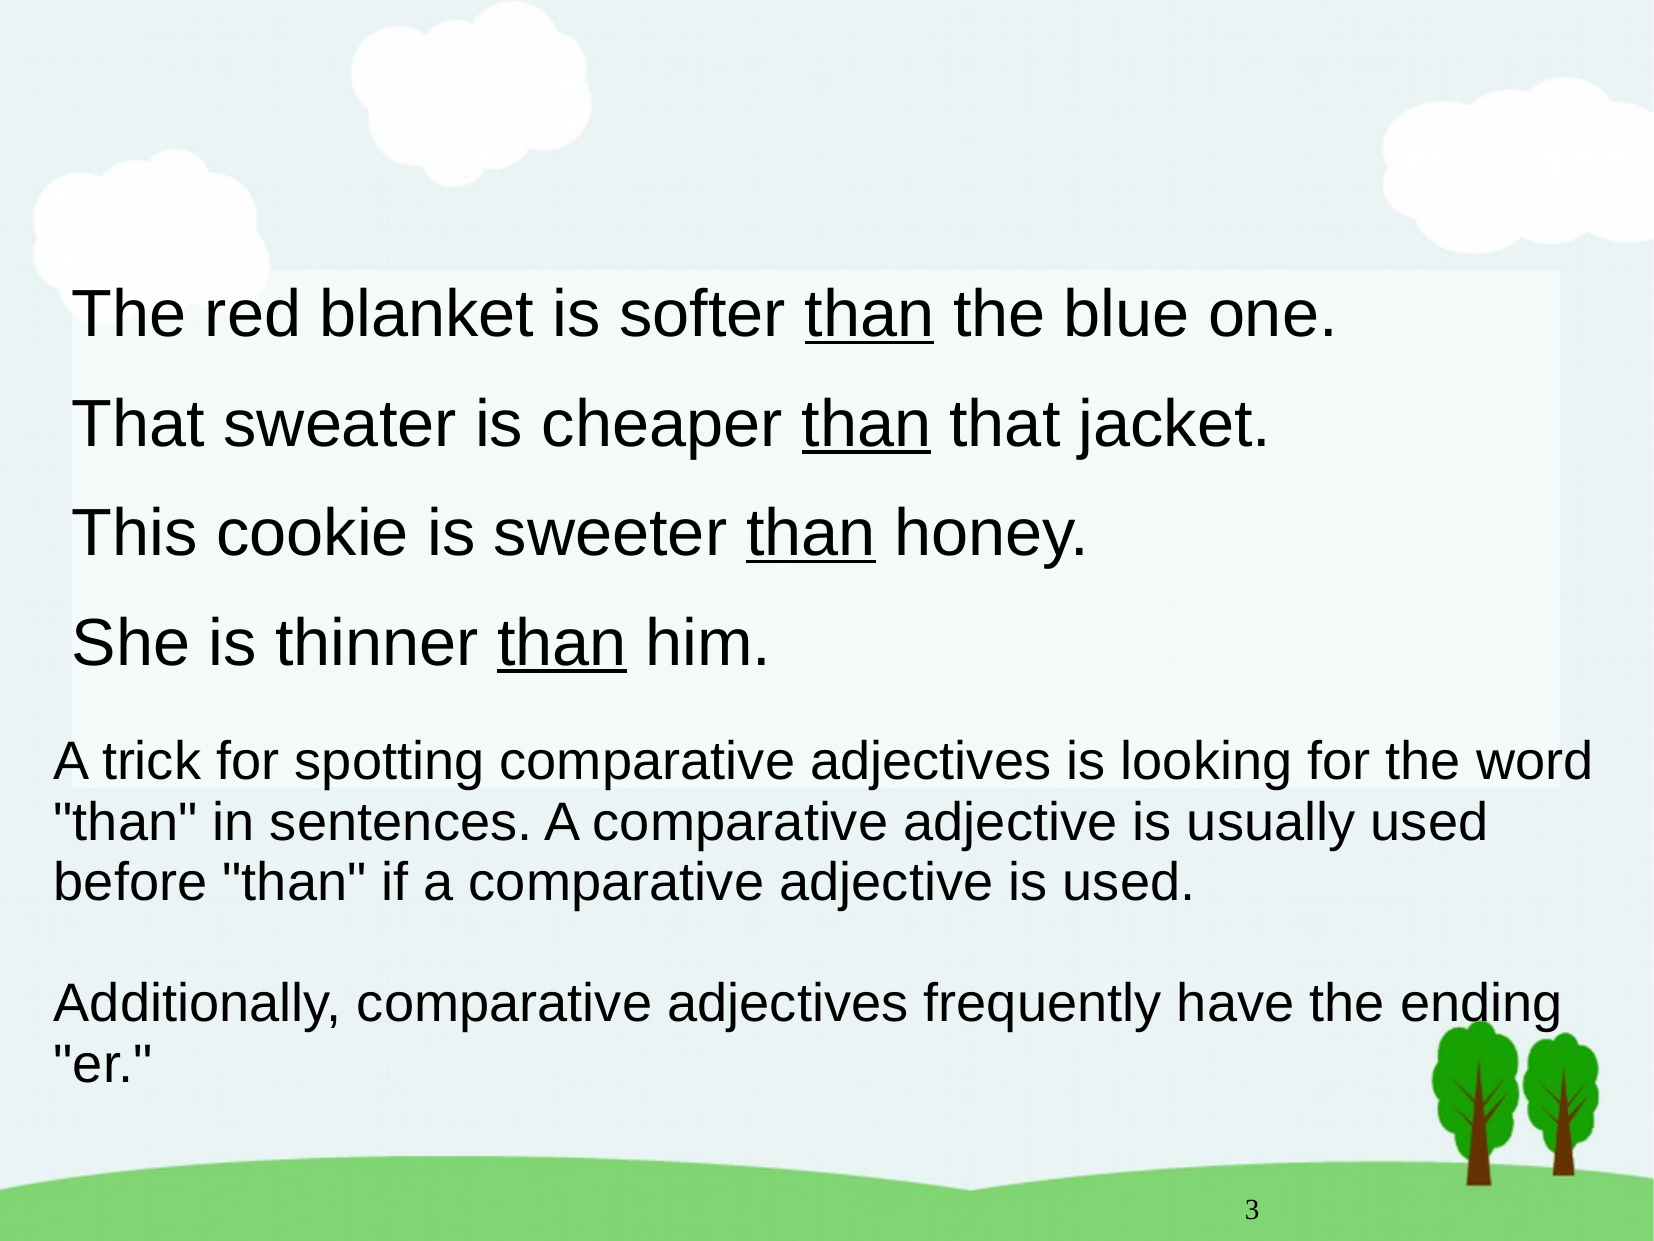

#
The red blanket is softer than the blue one.
That sweater is cheaper than that jacket.
This cookie is sweeter than honey.
She is thinner than him.
A trick for spotting comparative adjectives is looking for the word
"than" in sentences. A comparative adjective is usually used
before "than" if a comparative adjective is used.
Additionally, comparative adjectives frequently have the ending "er."
2